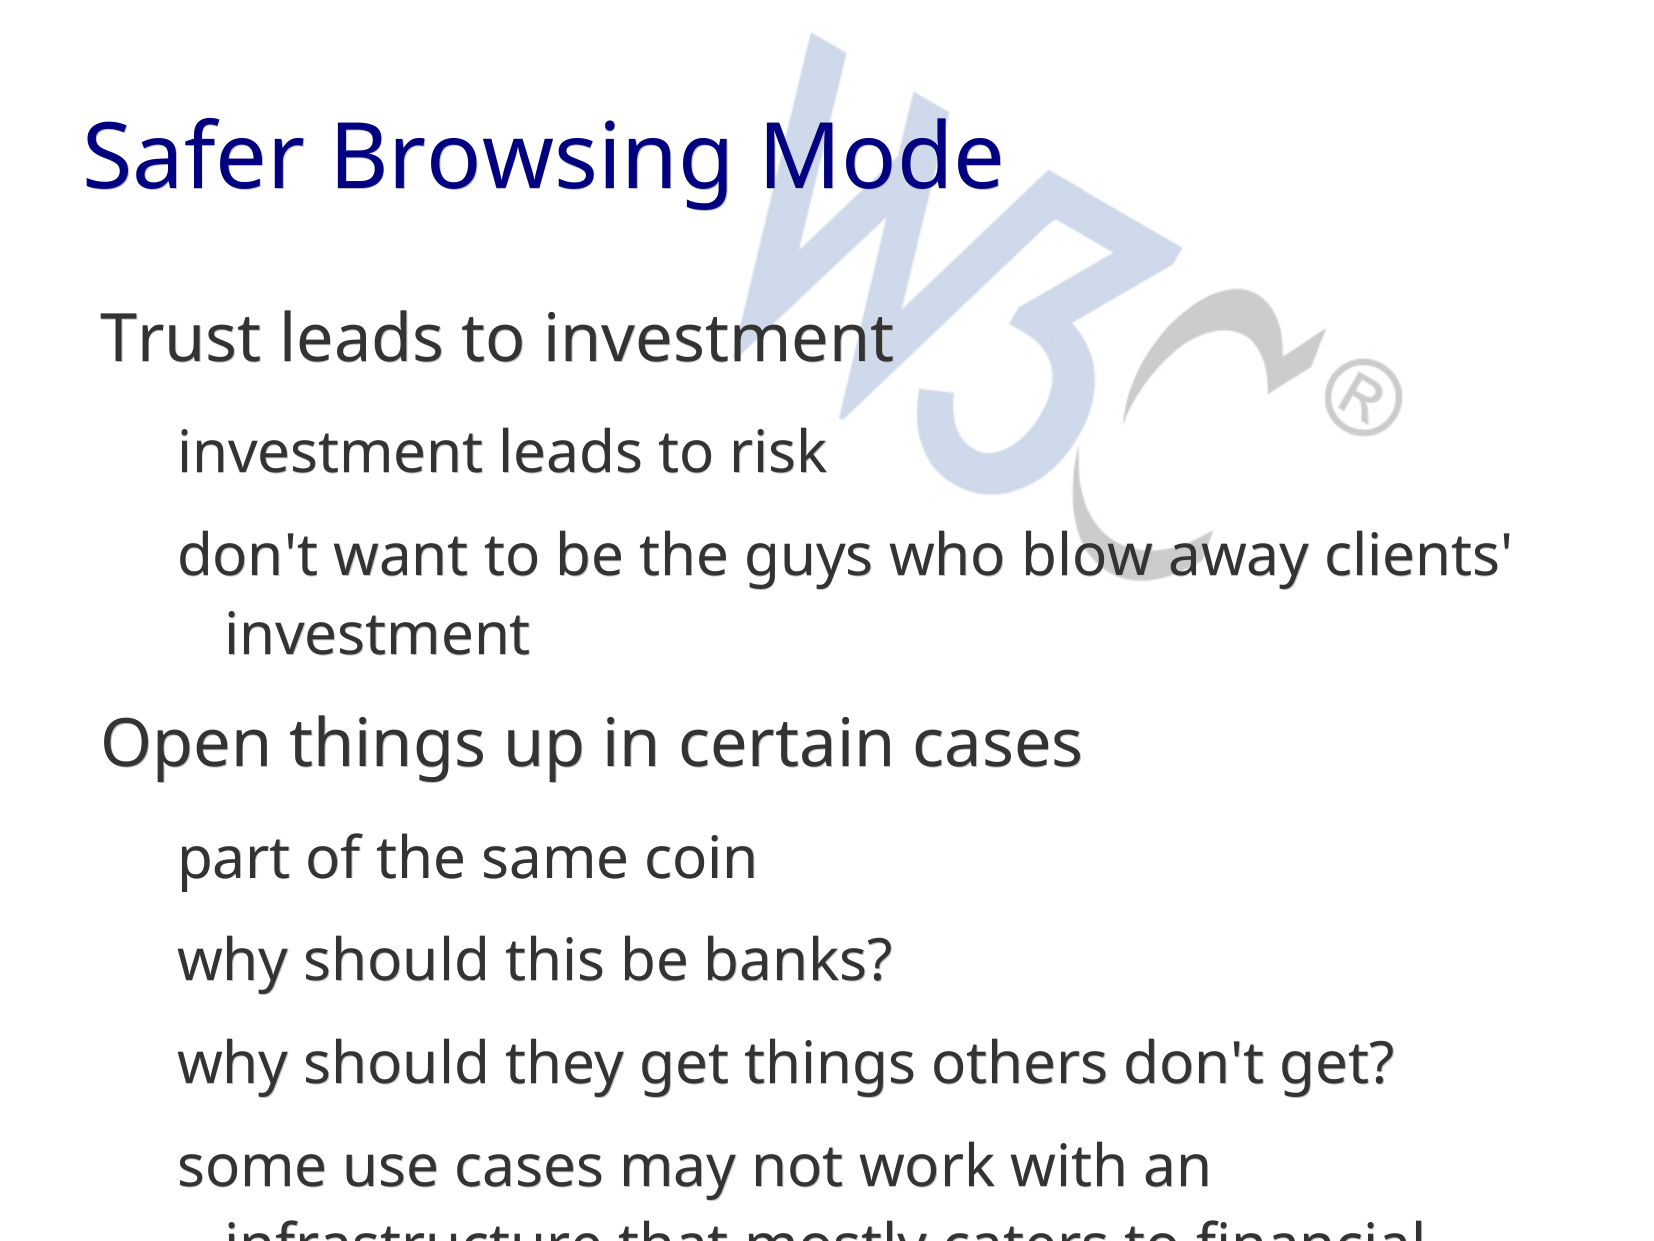

# Safer Browsing Mode
Trust leads to investment
investment leads to risk
don't want to be the guys who blow away clients' investment
Open things up in certain cases
part of the same coin
why should this be banks?
why should they get things others don't get?
some use cases may not work with an infrastructure that mostly caters to financial institutions